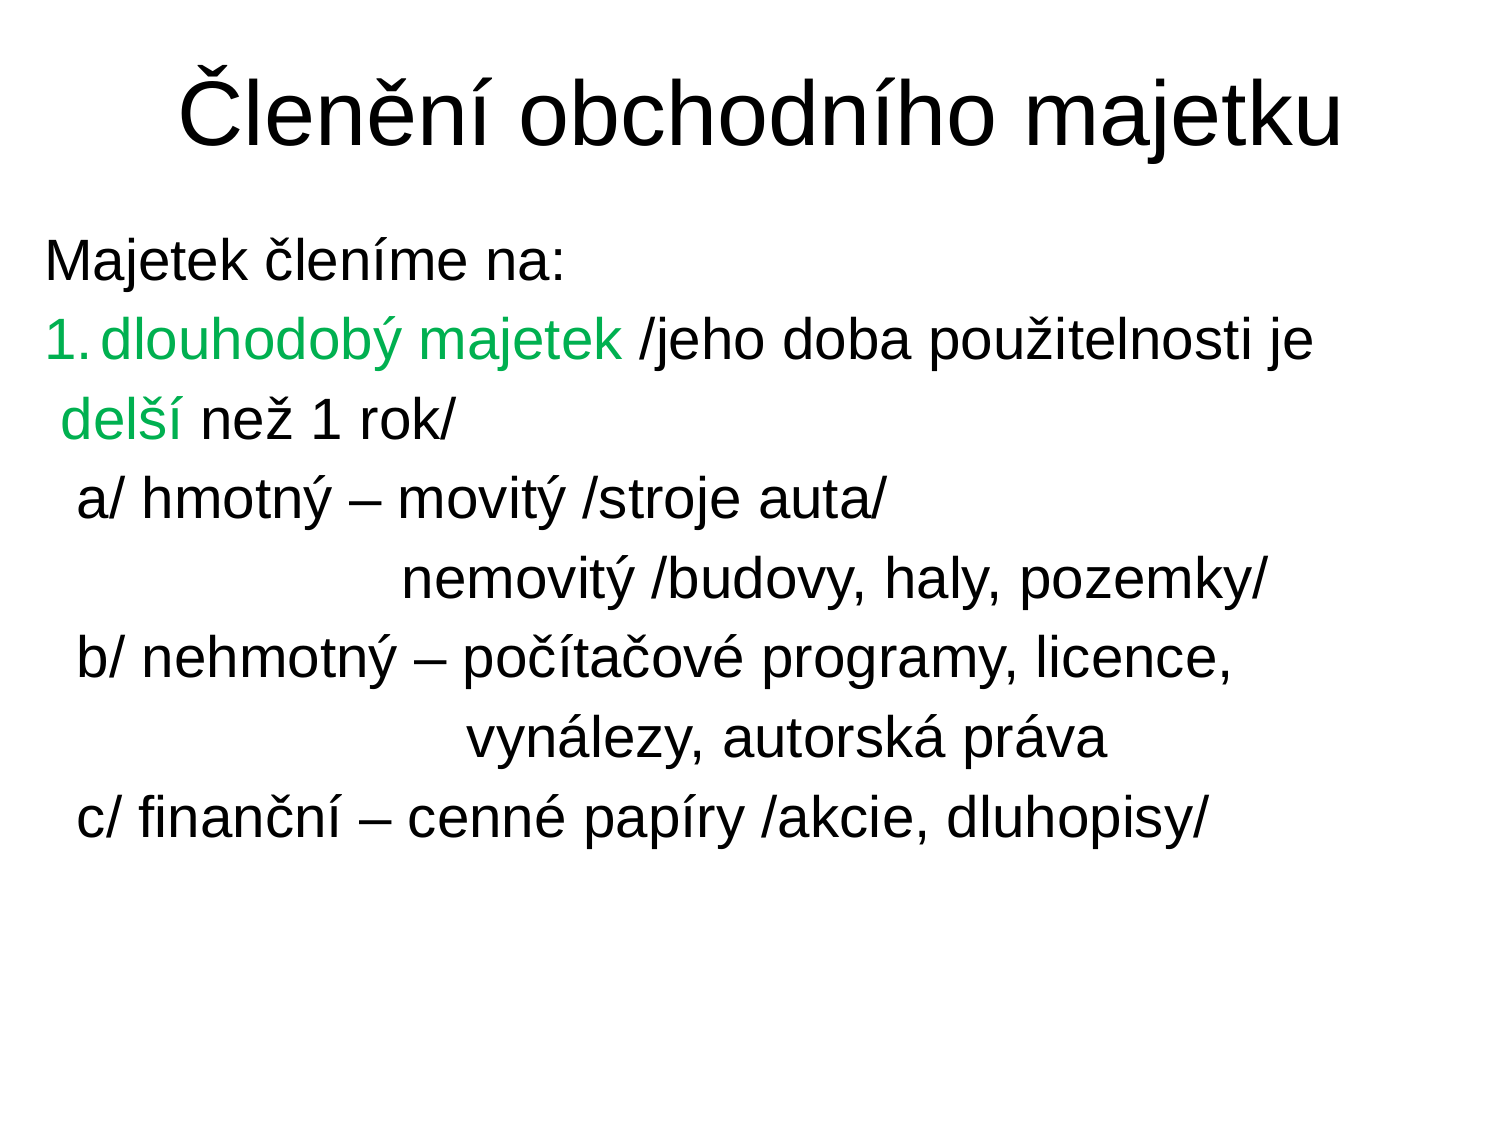

# Členění obchodního majetku
Majetek členíme na:
dlouhodobý majetek /jeho doba použitelnosti je
 delší než 1 rok/
 a/ hmotný – movitý /stroje auta/
 nemovitý /budovy, haly, pozemky/
 b/ nehmotný – počítačové programy, licence,
 vynálezy, autorská práva
 c/ finanční – cenné papíry /akcie, dluhopisy/